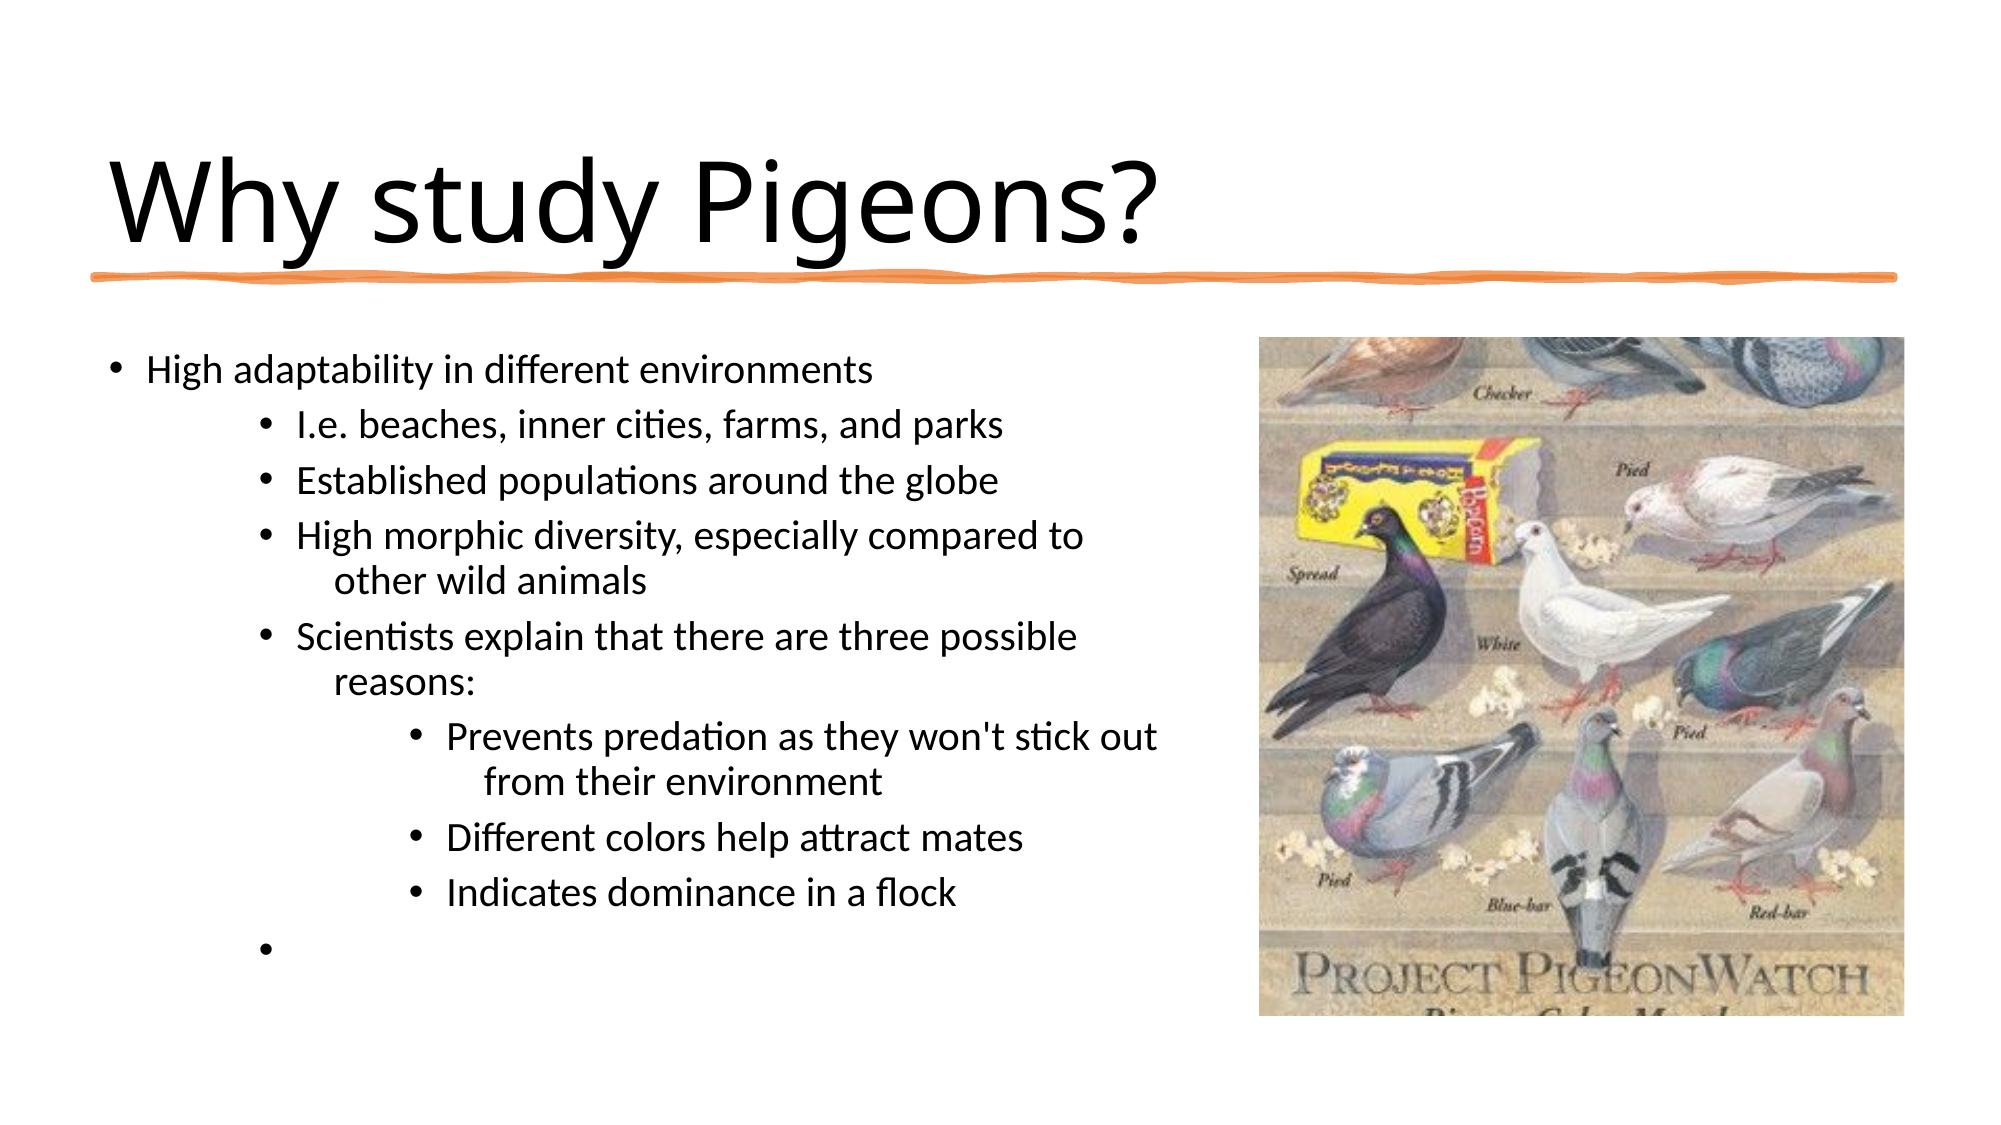

# Why study Pigeons?
High adaptability in different environments
I.e. beaches, inner cities, farms, and parks
Established populations around the globe
High morphic diversity, especially compared to other wild animals
Scientists explain that there are three possible reasons:
Prevents predation as they won't stick out from their environment
Different colors help attract mates
Indicates dominance in a flock